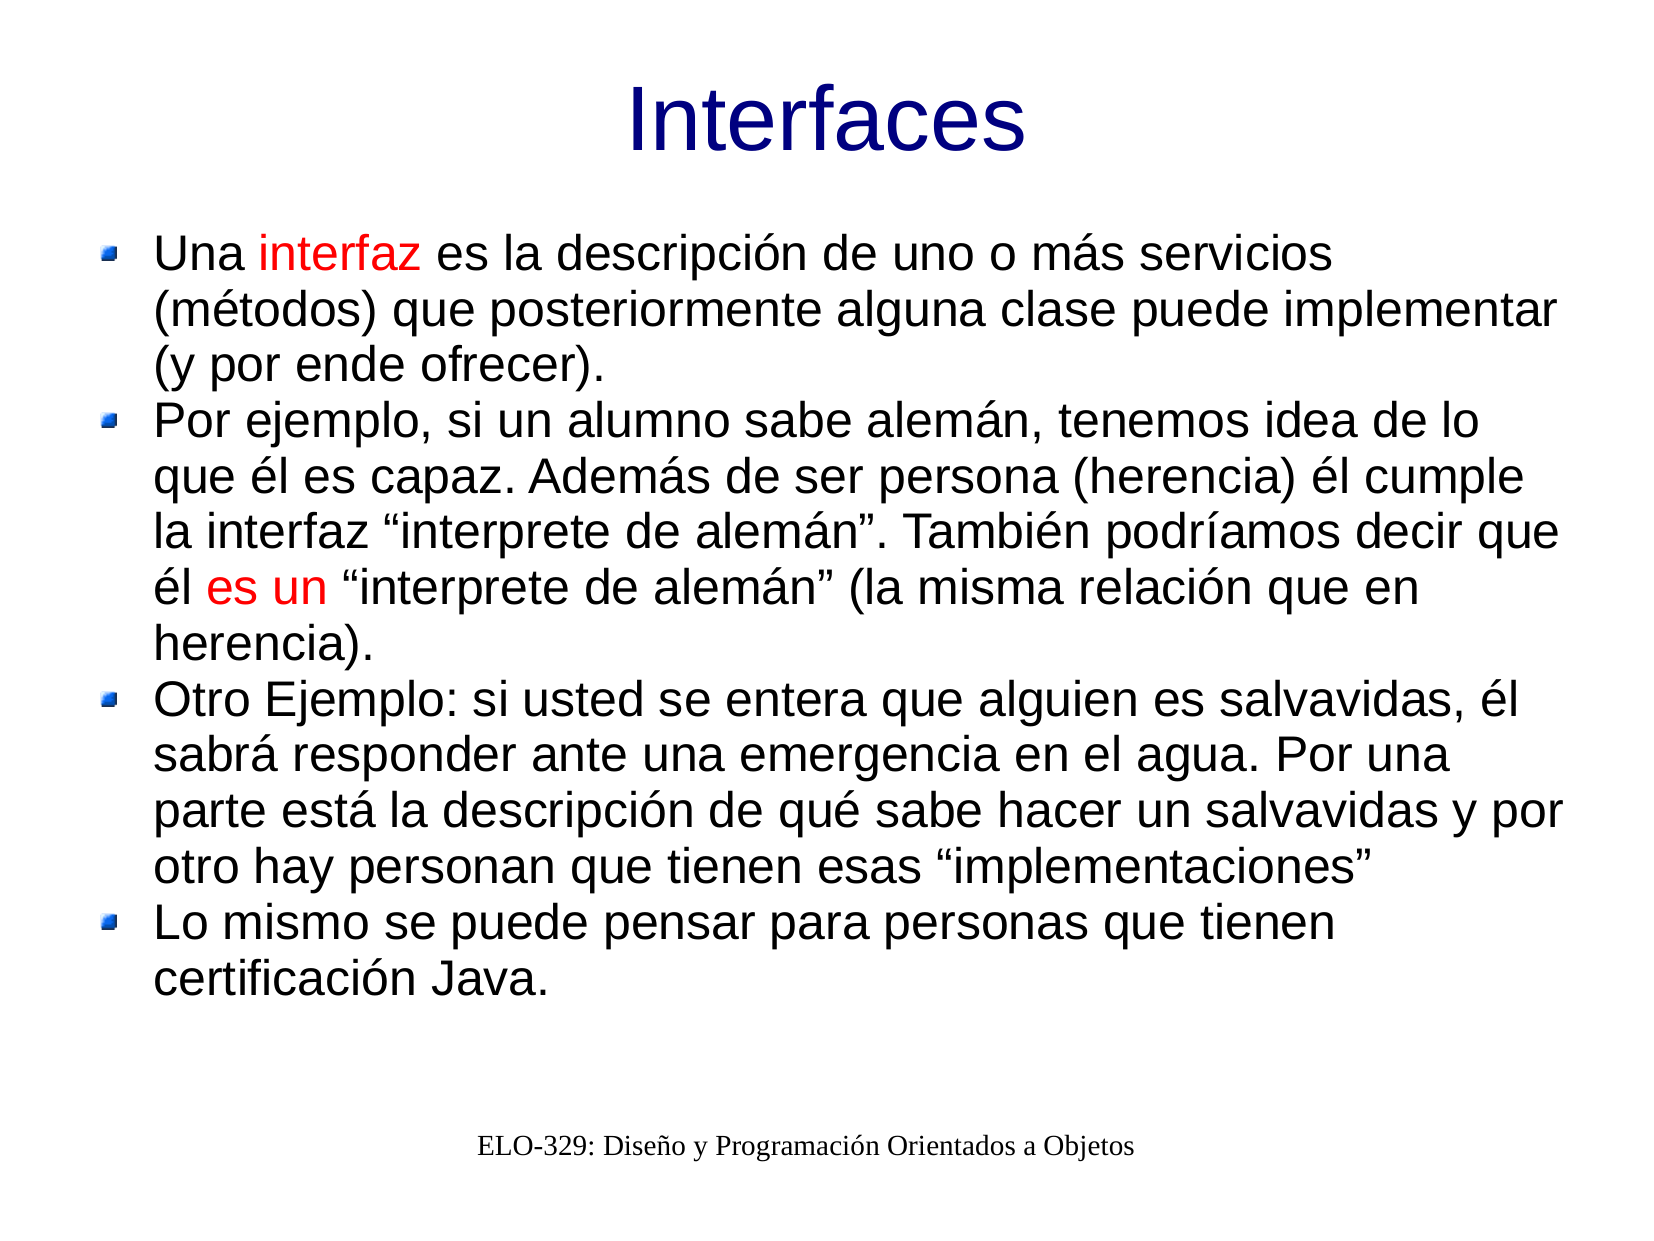

# Interfaces
Una interfaz es la descripción de uno o más servicios (métodos) que posteriormente alguna clase puede implementar (y por ende ofrecer).
Por ejemplo, si un alumno sabe alemán, tenemos idea de lo que él es capaz. Además de ser persona (herencia) él cumple la interfaz “interprete de alemán”. También podríamos decir que él es un “interprete de alemán” (la misma relación que en herencia).
Otro Ejemplo: si usted se entera que alguien es salvavidas, él sabrá responder ante una emergencia en el agua. Por una parte está la descripción de qué sabe hacer un salvavidas y por otro hay personan que tienen esas “implementaciones”
Lo mismo se puede pensar para personas que tienen certificación Java.